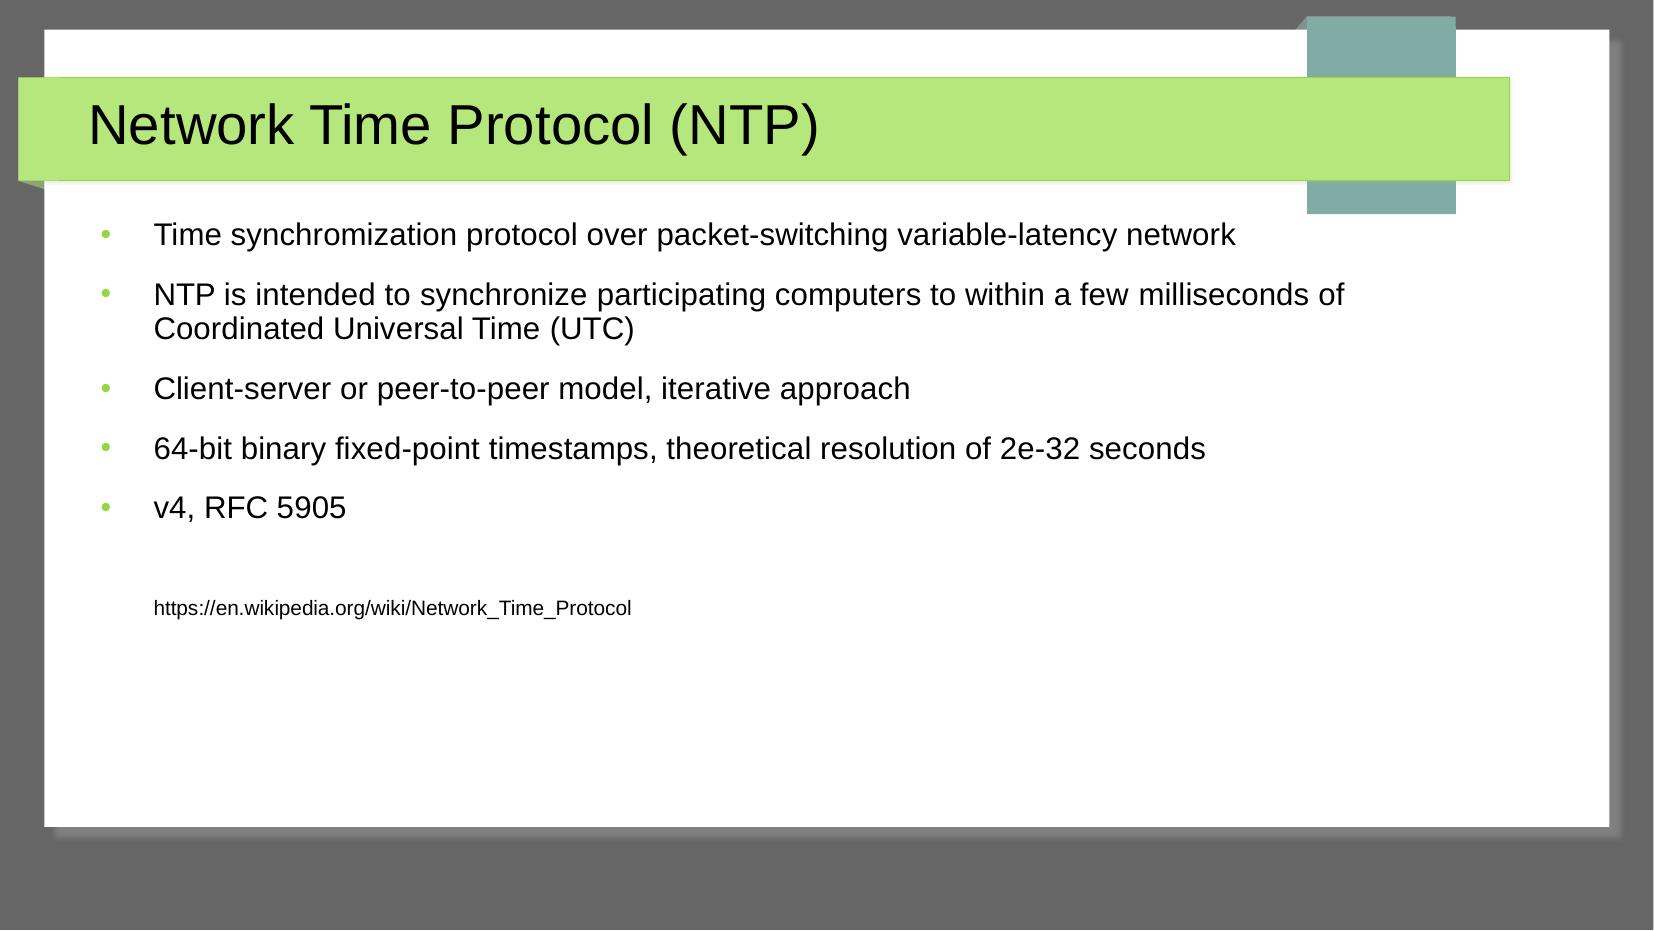

# Network Time Protocol (NTP)
Time synchromization protocol over packet-switching variable-latency network
NTP is intended to synchronize participating computers to within a few milliseconds of Coordinated Universal Time (UTC)
Client-server or peer-to-peer model, iterative approach
64-bit binary fixed-point timestamps, theoretical resolution of 2e-32 seconds
v4, RFC 5905
https://en.wikipedia.org/wiki/Network_Time_Protocol